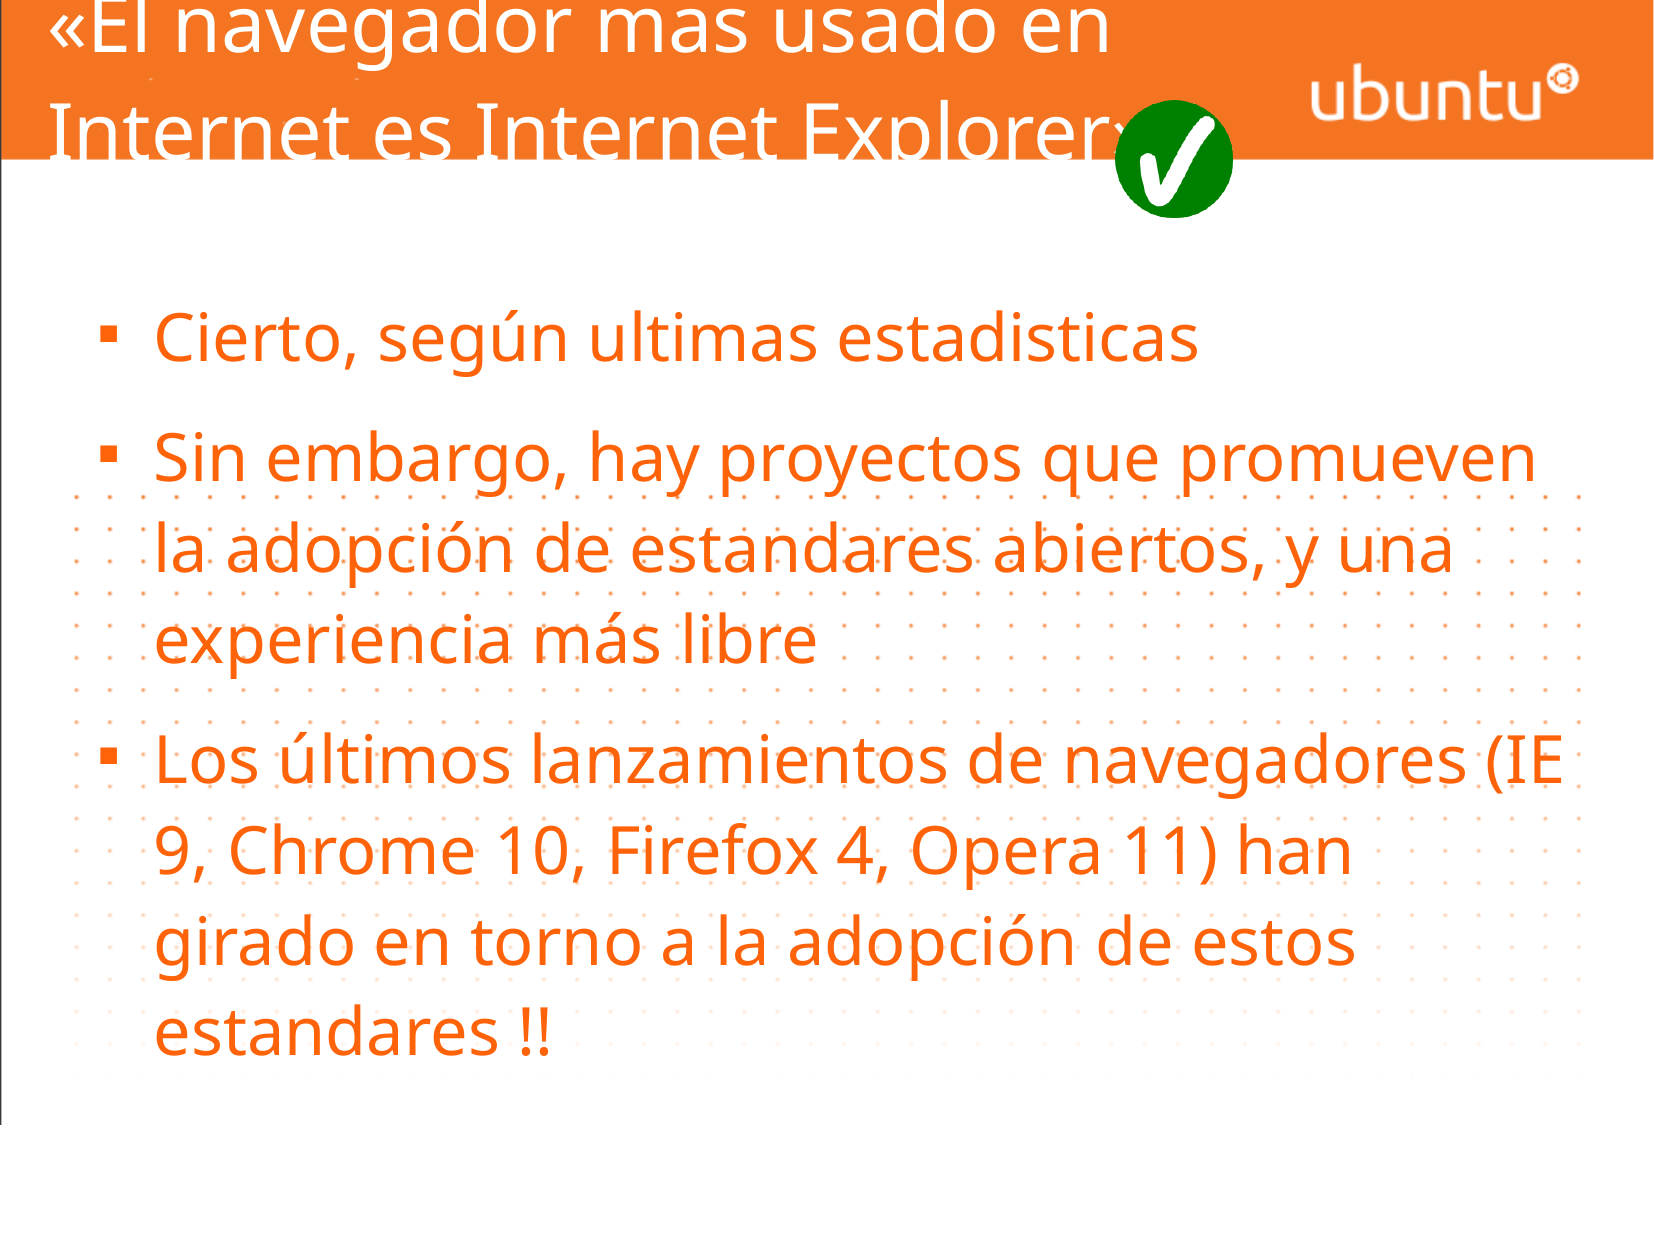

# «El navegador mas usado en Internet es Internet Explorer»
Cierto, según ultimas estadisticas
Sin embargo, hay proyectos que promueven la adopción de estandares abiertos, y una experiencia más libre
Los últimos lanzamientos de navegadores (IE 9, Chrome 10, Firefox 4, Opera 11) han girado en torno a la adopción de estos estandares !!